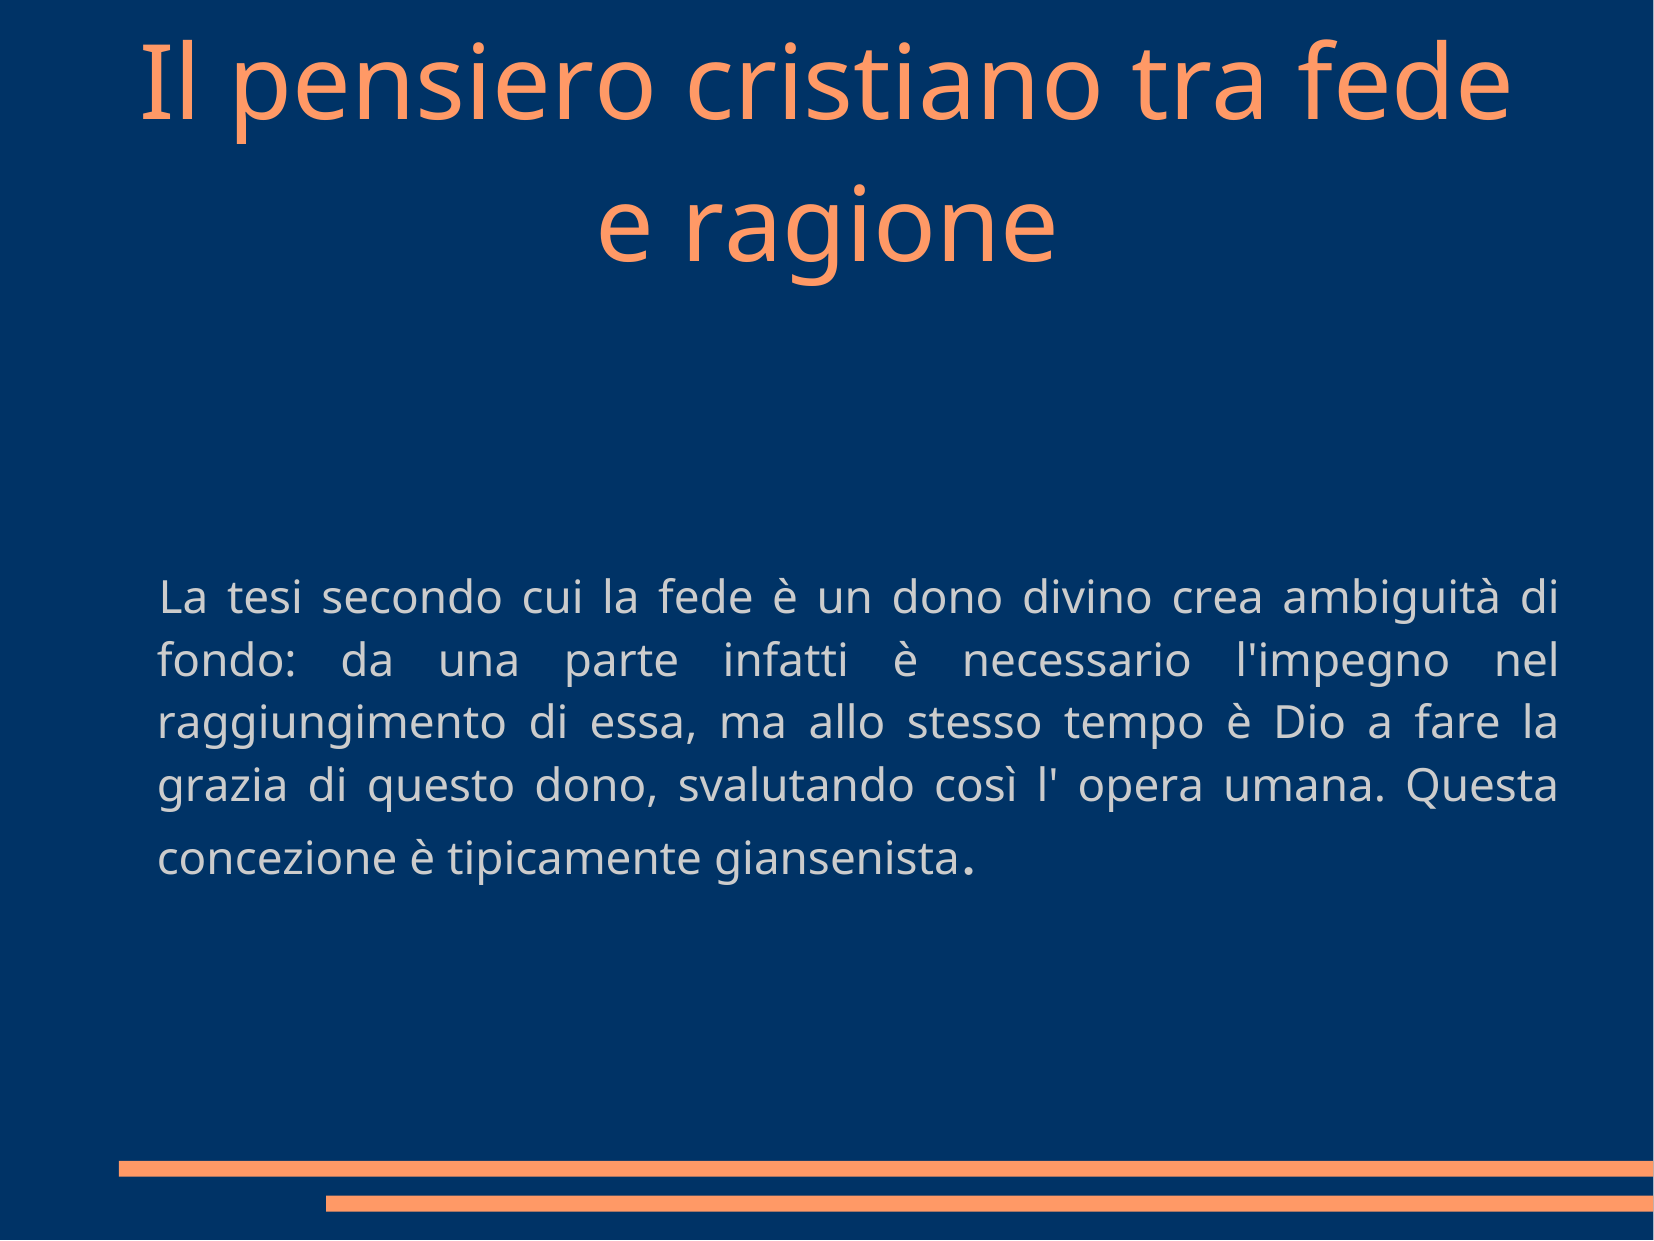

# Il pensiero cristiano tra fede e ragione
 La tesi secondo cui la fede è un dono divino crea ambiguità di fondo: da una parte infatti è necessario l'impegno nel raggiungimento di essa, ma allo stesso tempo è Dio a fare la grazia di questo dono, svalutando così l' opera umana. Questa concezione è tipicamente giansenista.